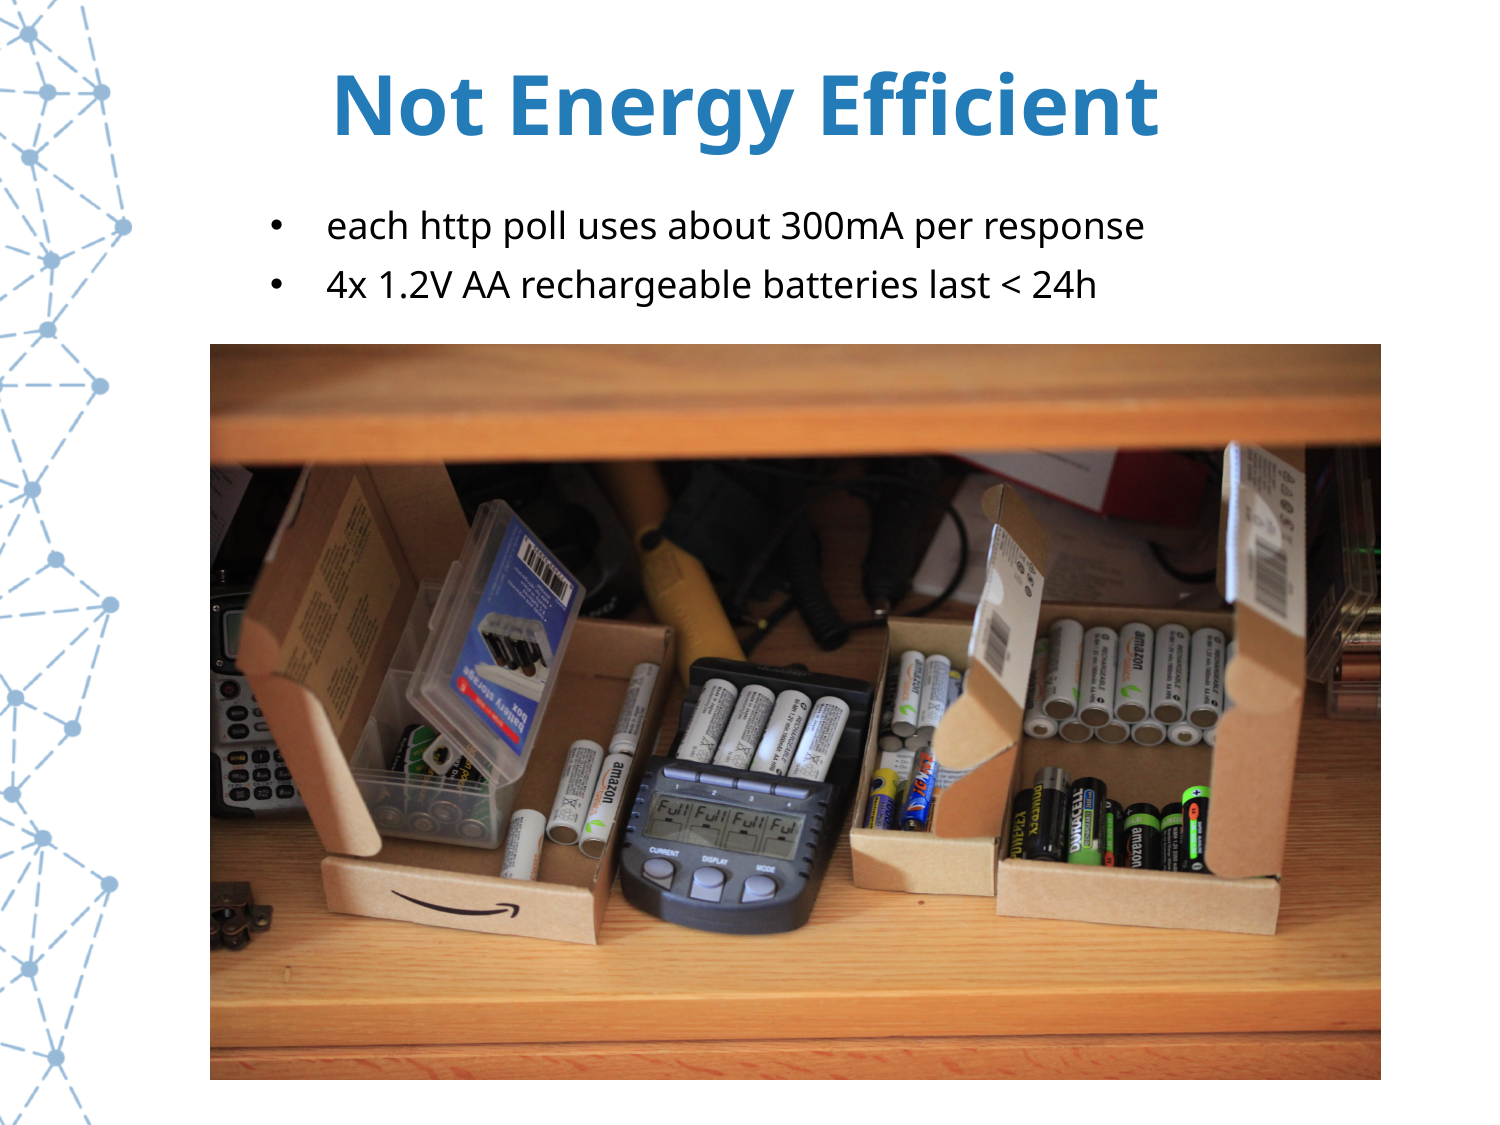

# Not Energy Efficient
each http poll uses about 300mA per response
4x 1.2V AA rechargeable batteries last < 24h